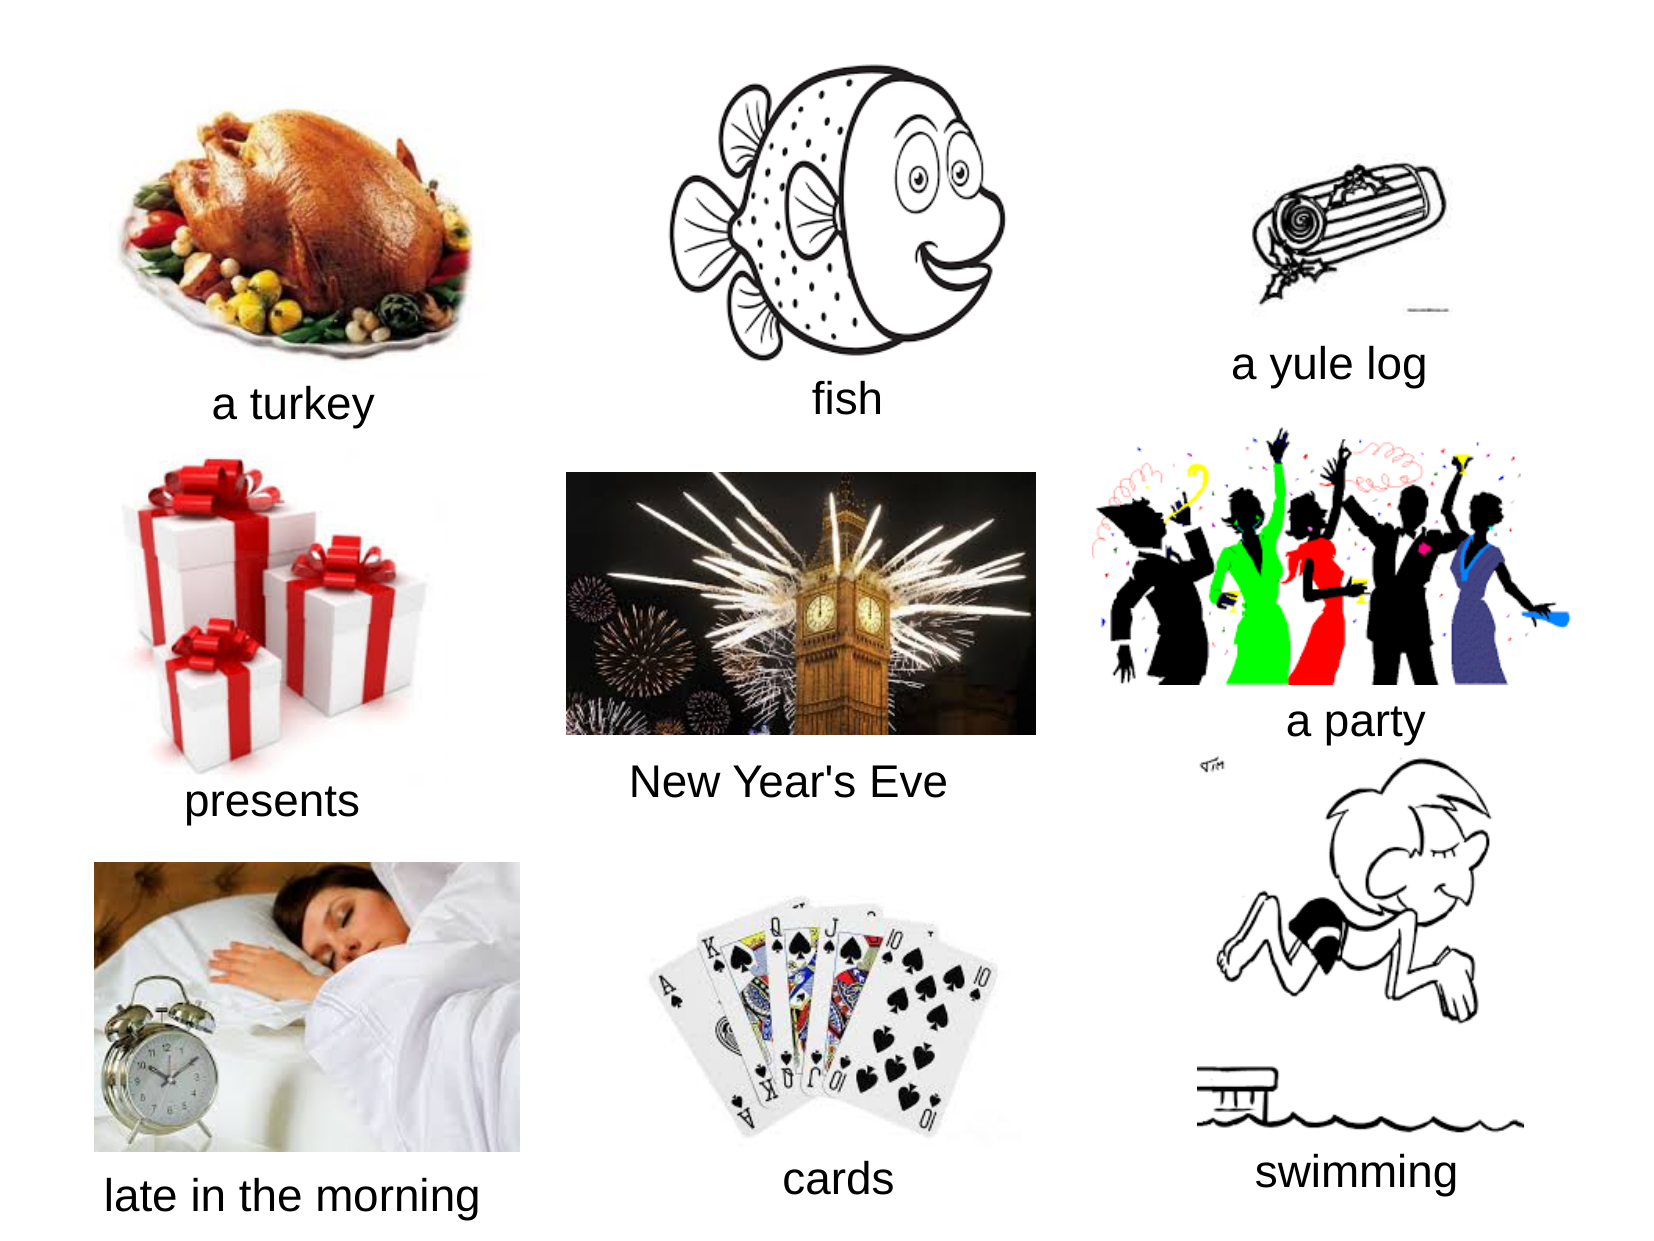

a yule log
fish
a turkey
a party
New Year's Eve
presents
swimming
cards
late in the morning